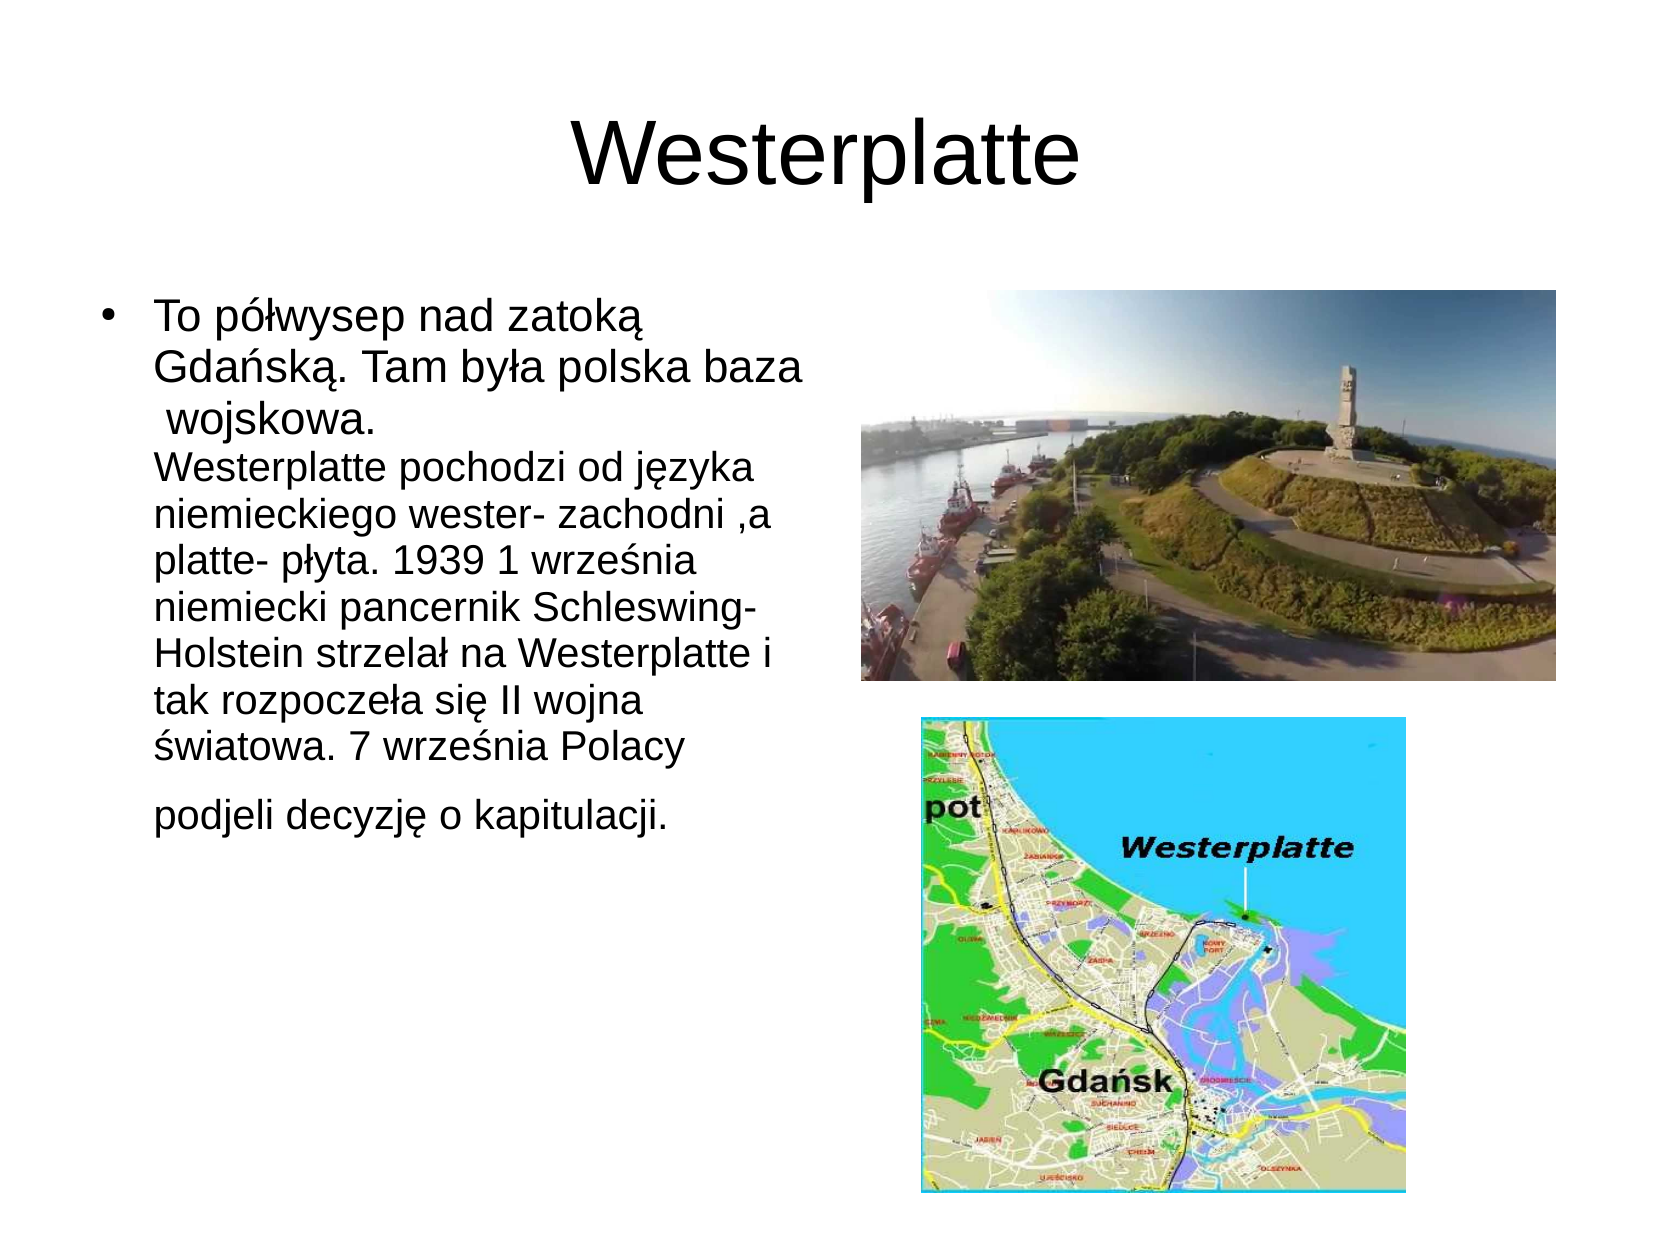

# Westerplatte
To półwysep nad zatoką Gdańską. Tam była polska baza wojskowa. Westerplatte pochodzi od języka niemieckiego wester- zachodni ,a platte- płyta. 1939 1 września niemiecki pancernik Schleswing-Holstein strzelał na Westerplatte i tak rozpoczeła się II wojna światowa. 7 września Polacy podjeli decyzję o kapitulacji.